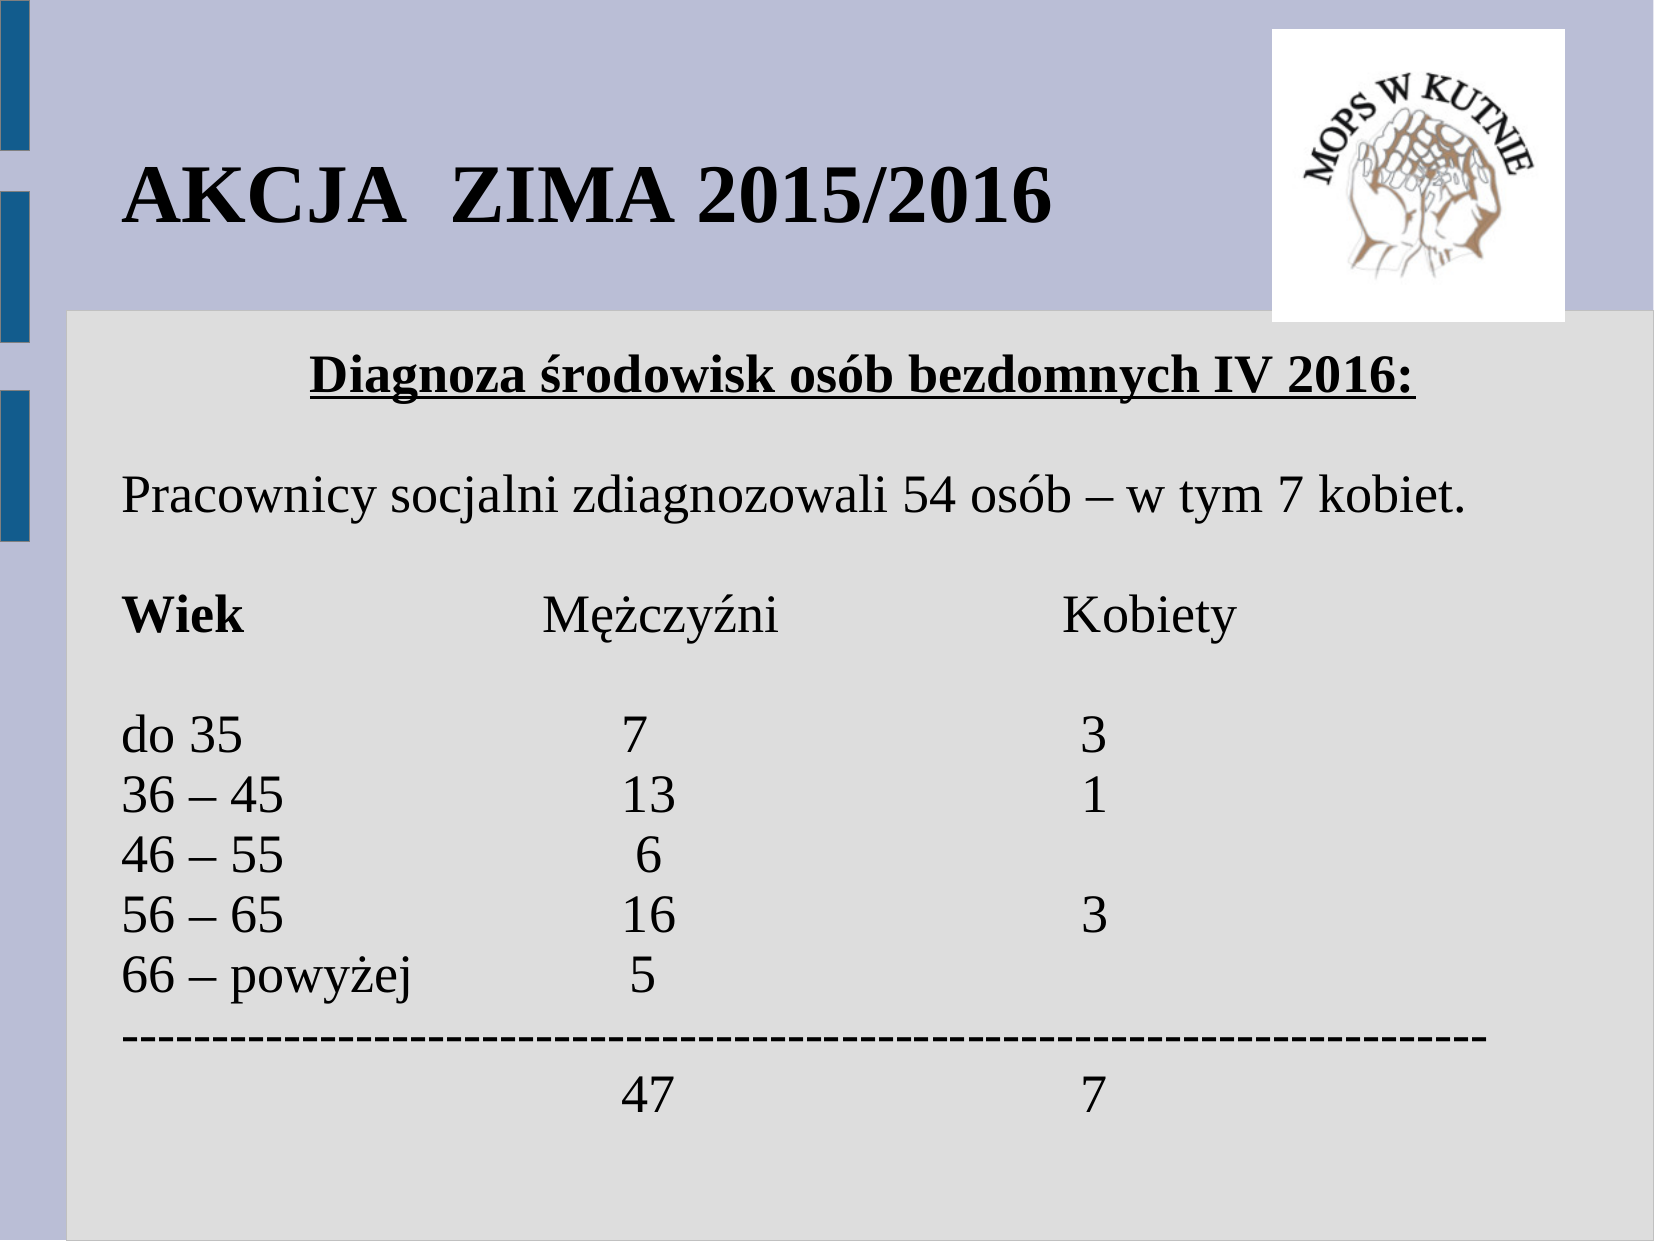

# AKCJA ZIMA 2015/2016
Diagnoza środowisk osób bezdomnych IV 2016:
Pracownicy socjalni zdiagnozowali 54 osób – w tym 7 kobiet.
Wiek Mężczyźni Kobiety
do 35 7 3
36 – 45 13 1
46 – 55 6
56 – 65 16 3
66 – powyżej 5
----------------------------------------------------------------------------
 47 7